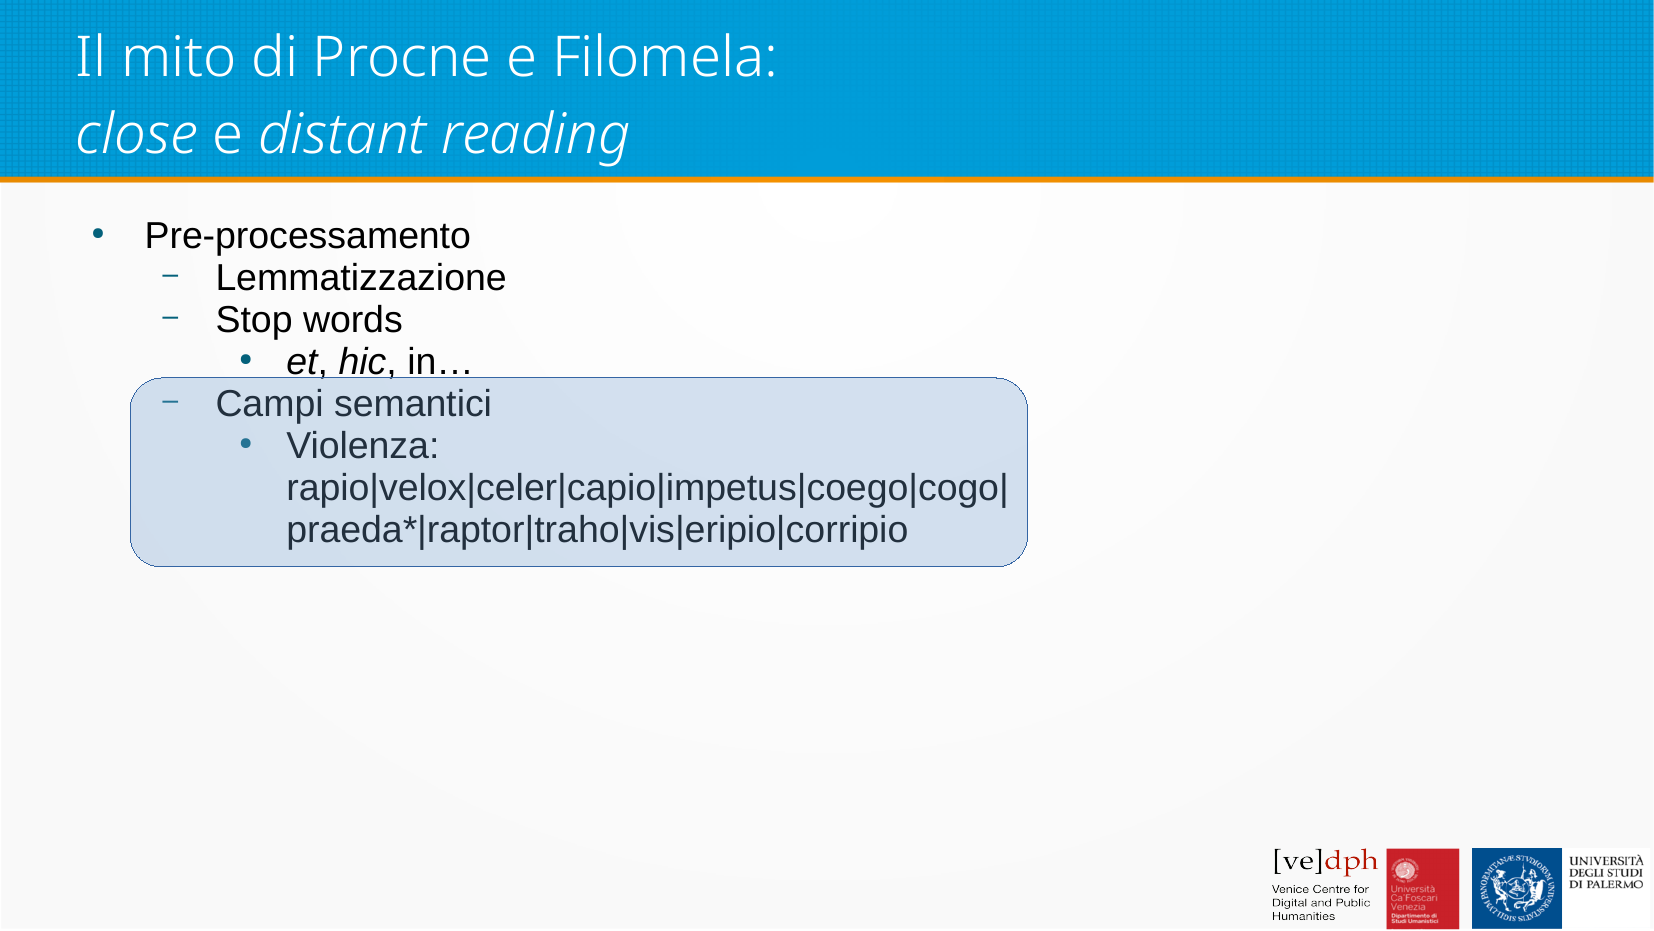

# Il mito di Procne e Filomela: close e distant reading
Pre-processamento
Lemmatizzazione
Stop words
et, hic, in…
Campi semantici
Violenza:
rapio|velox|celer|capio|impetus|coego|cogo|praeda*|raptor|traho|vis|eripio|corripio